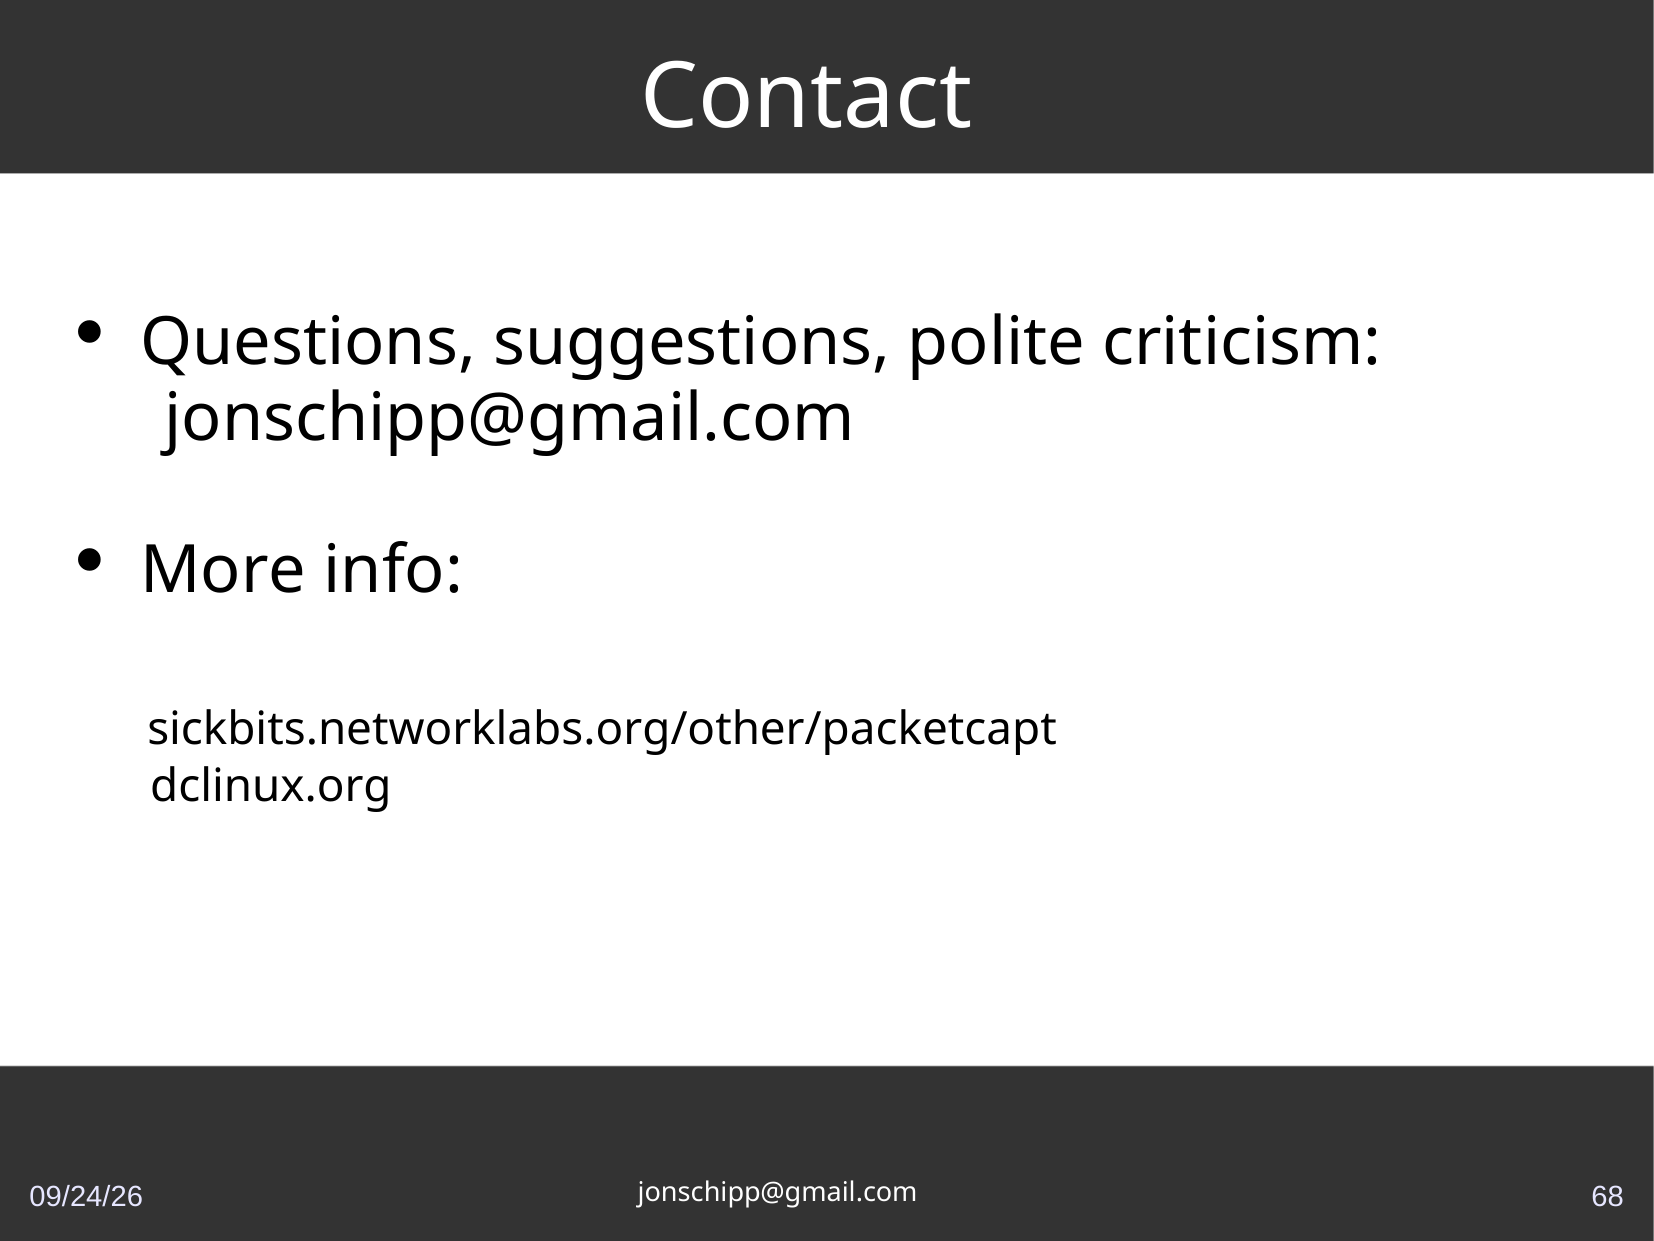

Contact
 Questions, suggestions, polite criticism:
 jonschipp@gmail.com
 More info:
 sickbits.networklabs.org/other/packetcapt
 dclinux.org
jonschipp@gmail.com